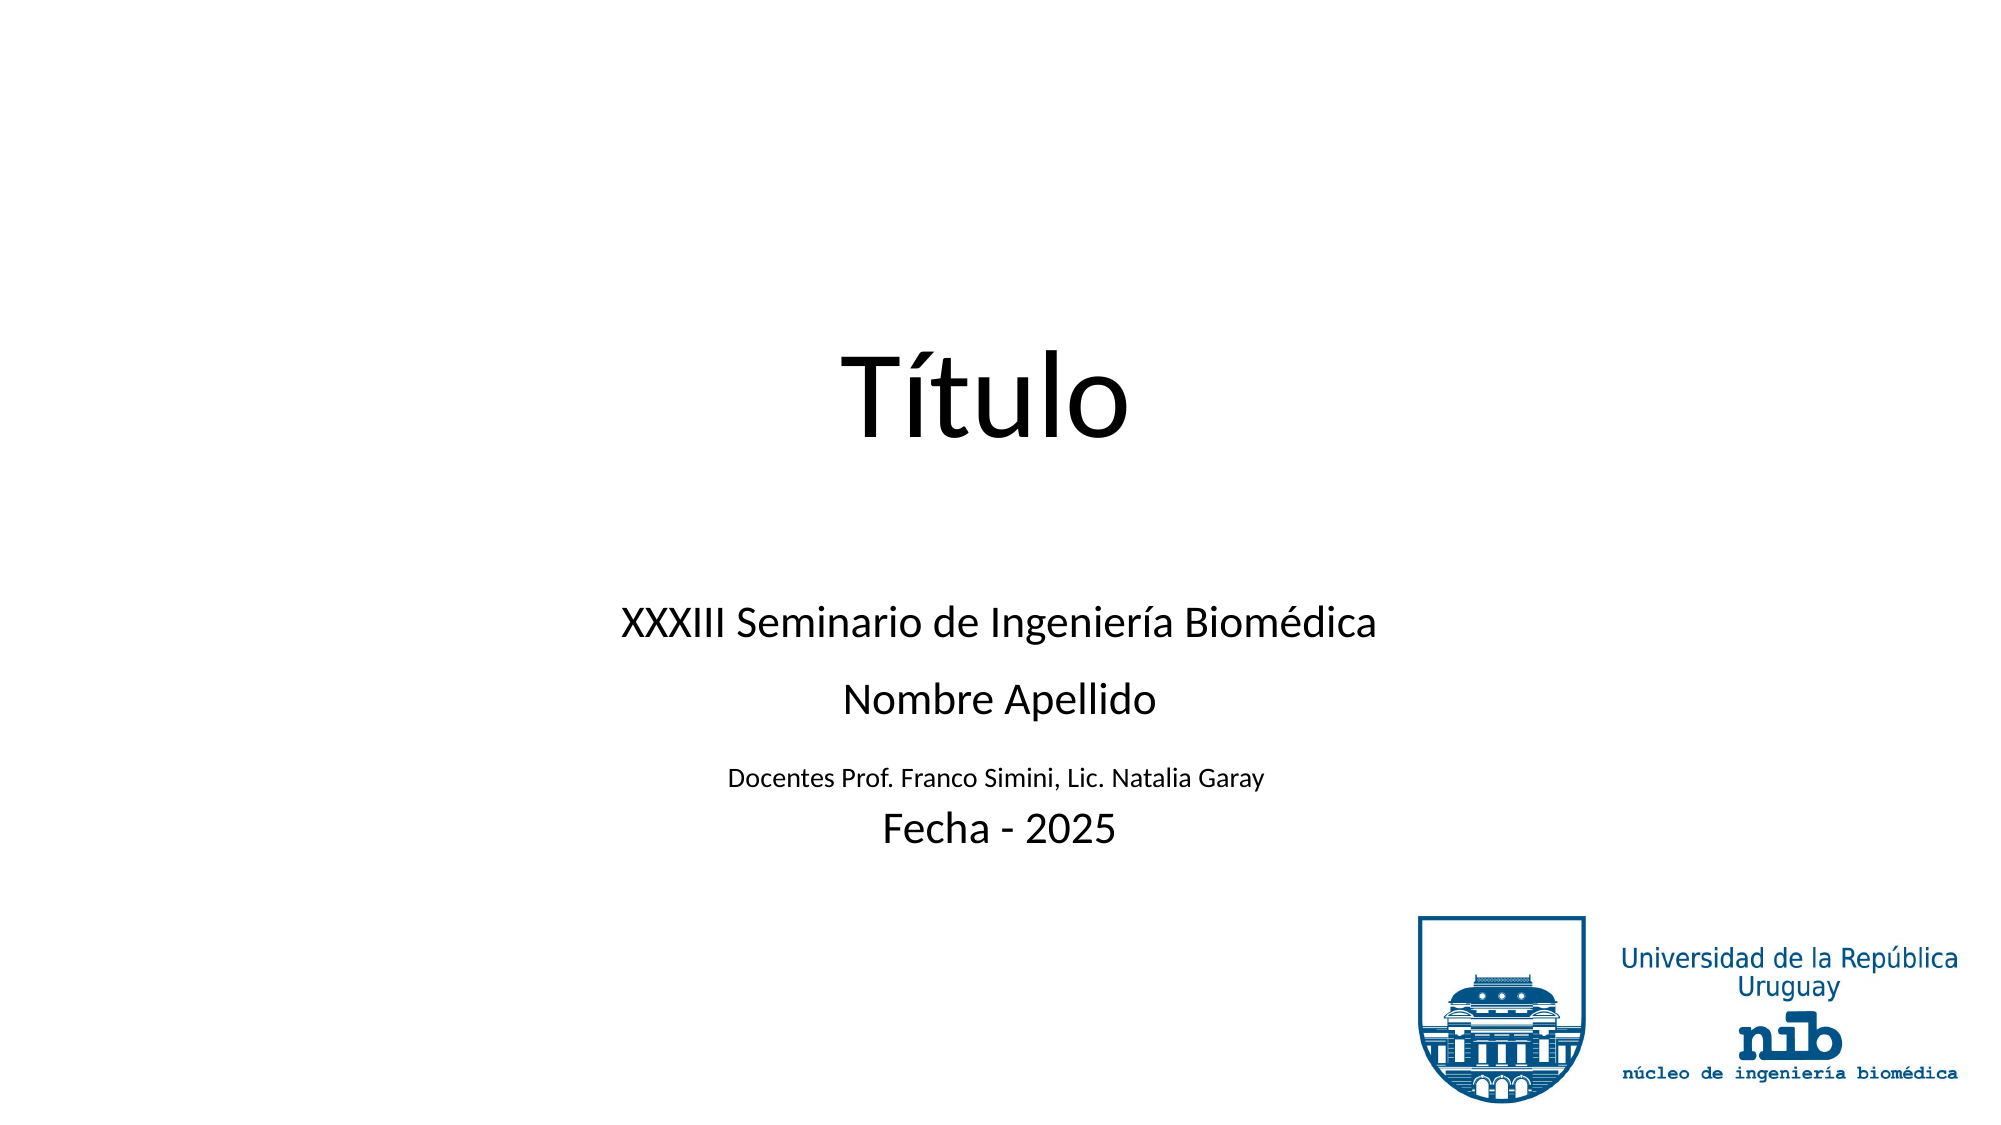

# Título
XXXIII Seminario de Ingeniería Biomédica
Nombre Apellido
Docentes Prof. Franco Simini, Lic. Natalia Garay
Fecha - 2025